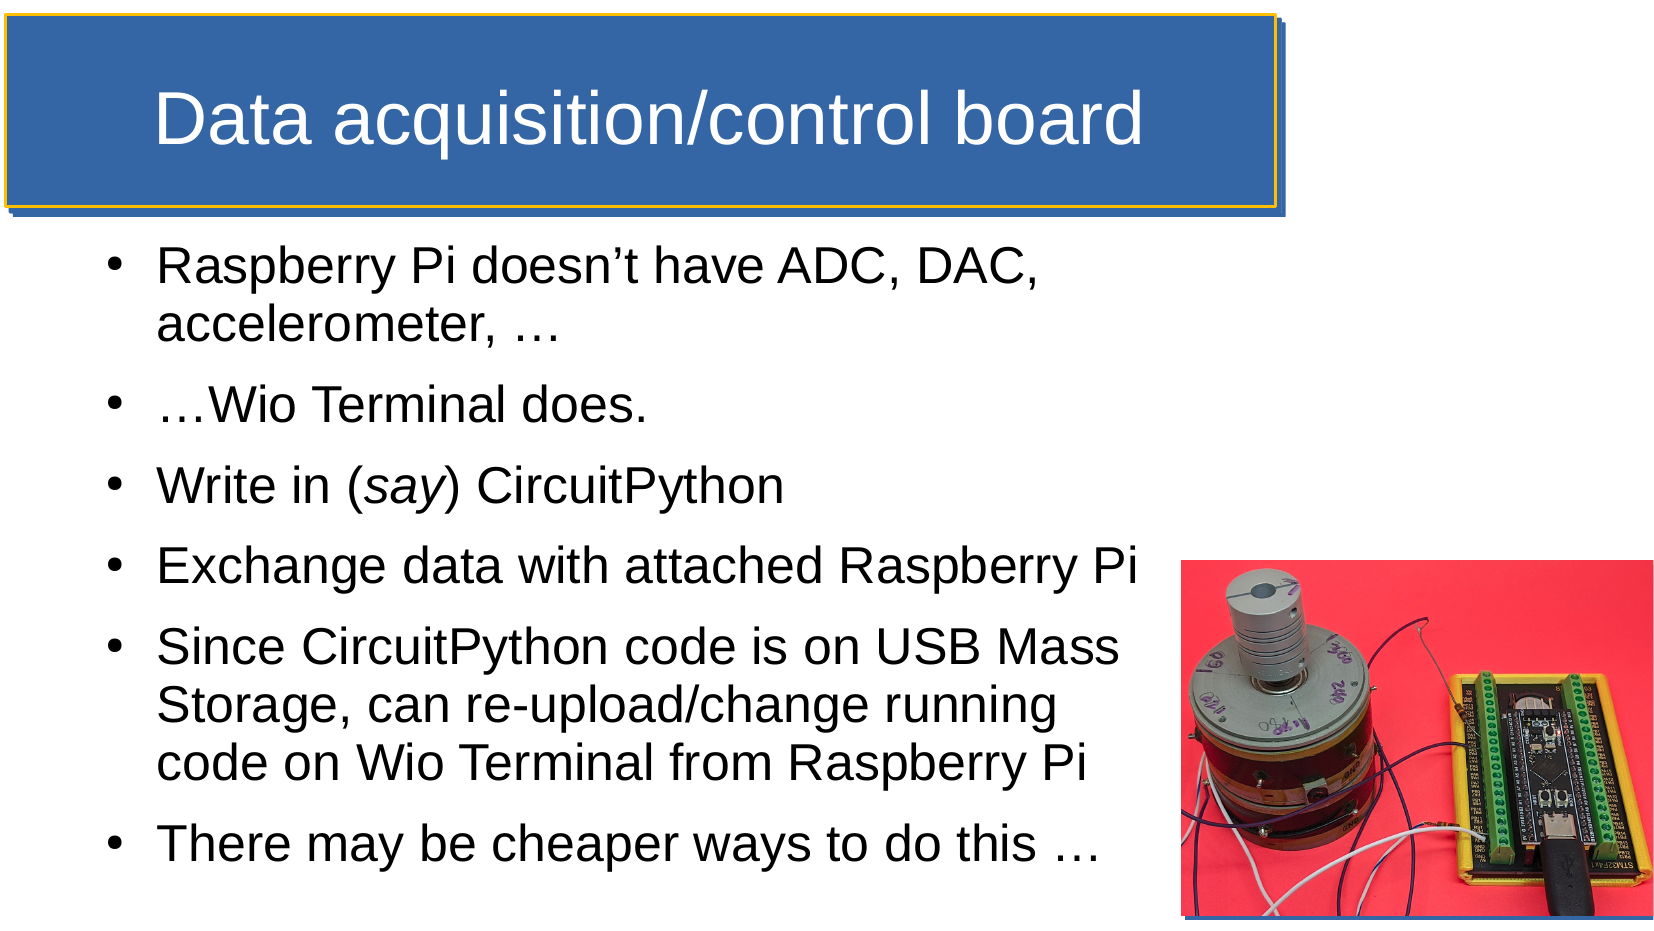

# Data acquisition/control board
Raspberry Pi doesn’t have ADC, DAC, accelerometer, …
…Wio Terminal does.
Write in (say) CircuitPython
Exchange data with attached Raspberry Pi
Since CircuitPython code is on USB Mass Storage, can re-upload/change running code on Wio Terminal from Raspberry Pi
There may be cheaper ways to do this …